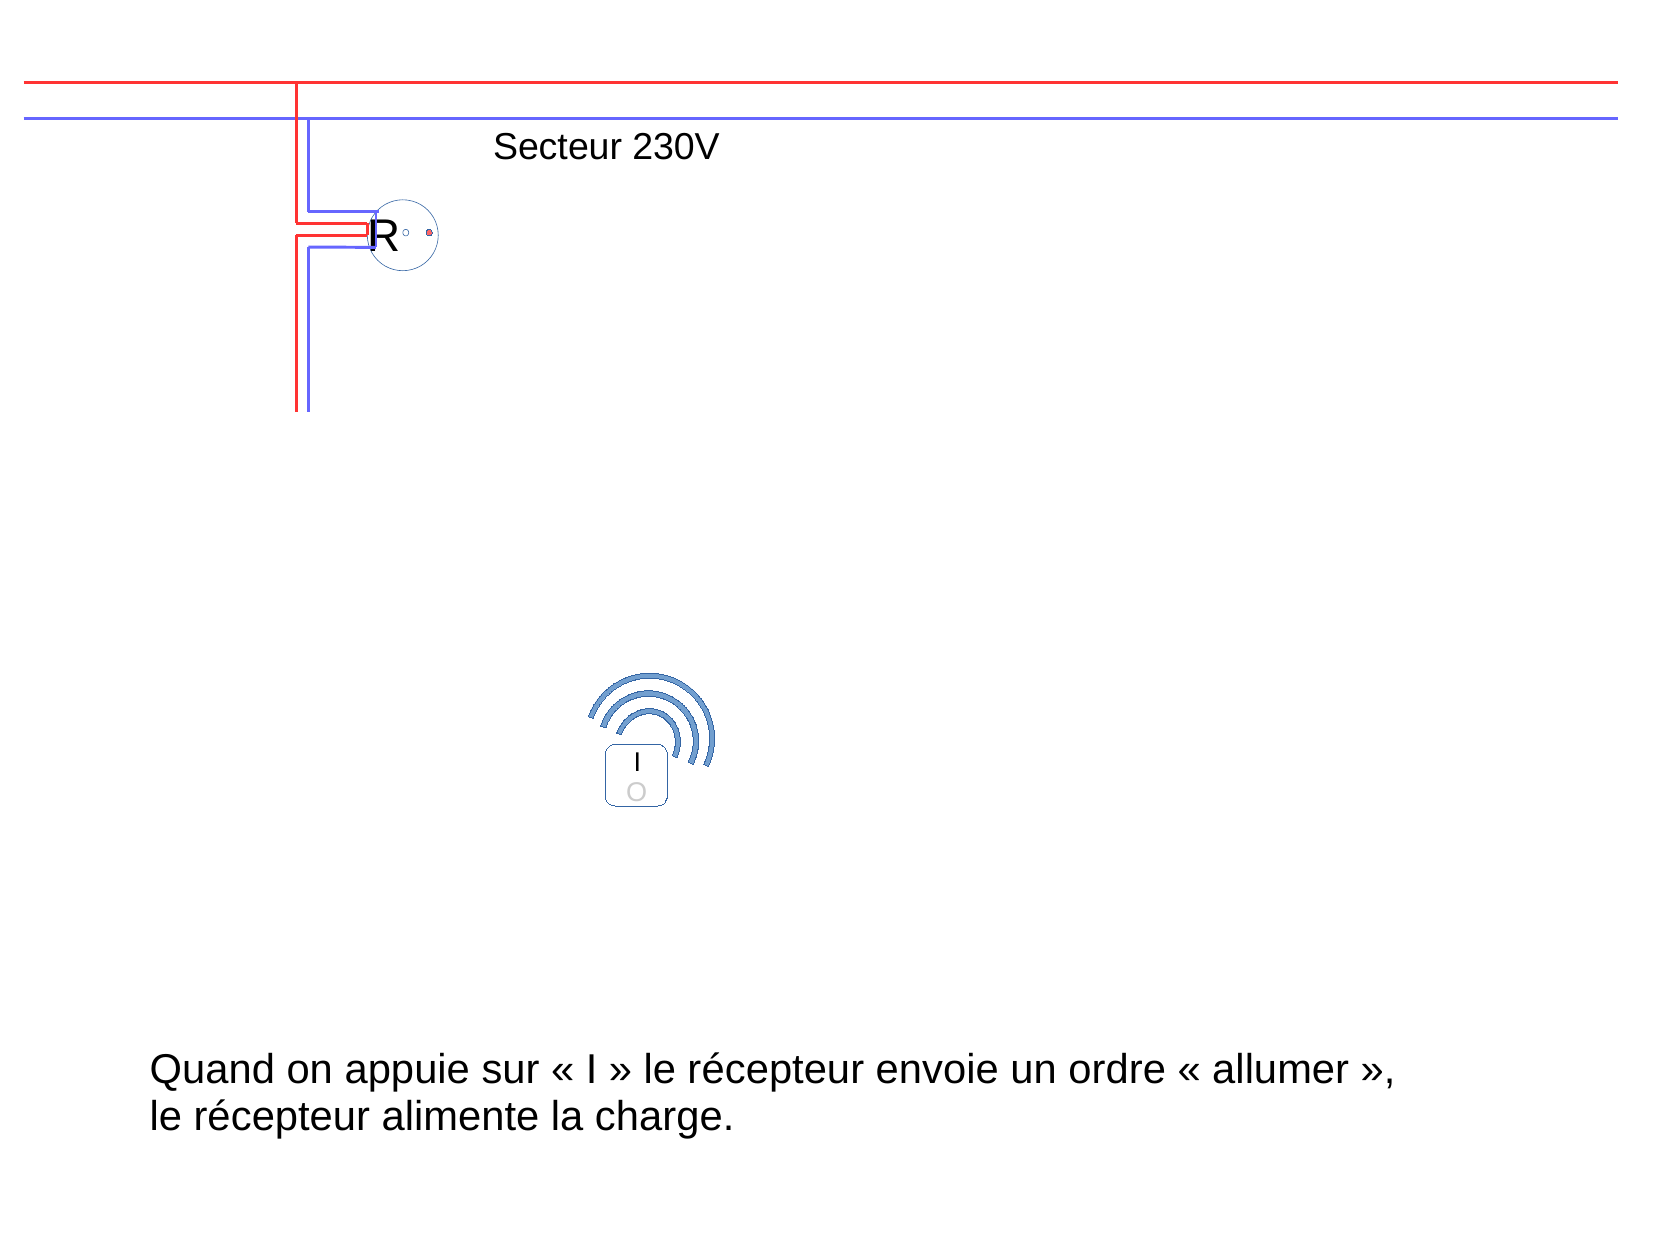

Secteur 230V
R
 I
O
Quand on appuie sur « I » le récepteur envoie un ordre « allumer »,
le récepteur alimente la charge.